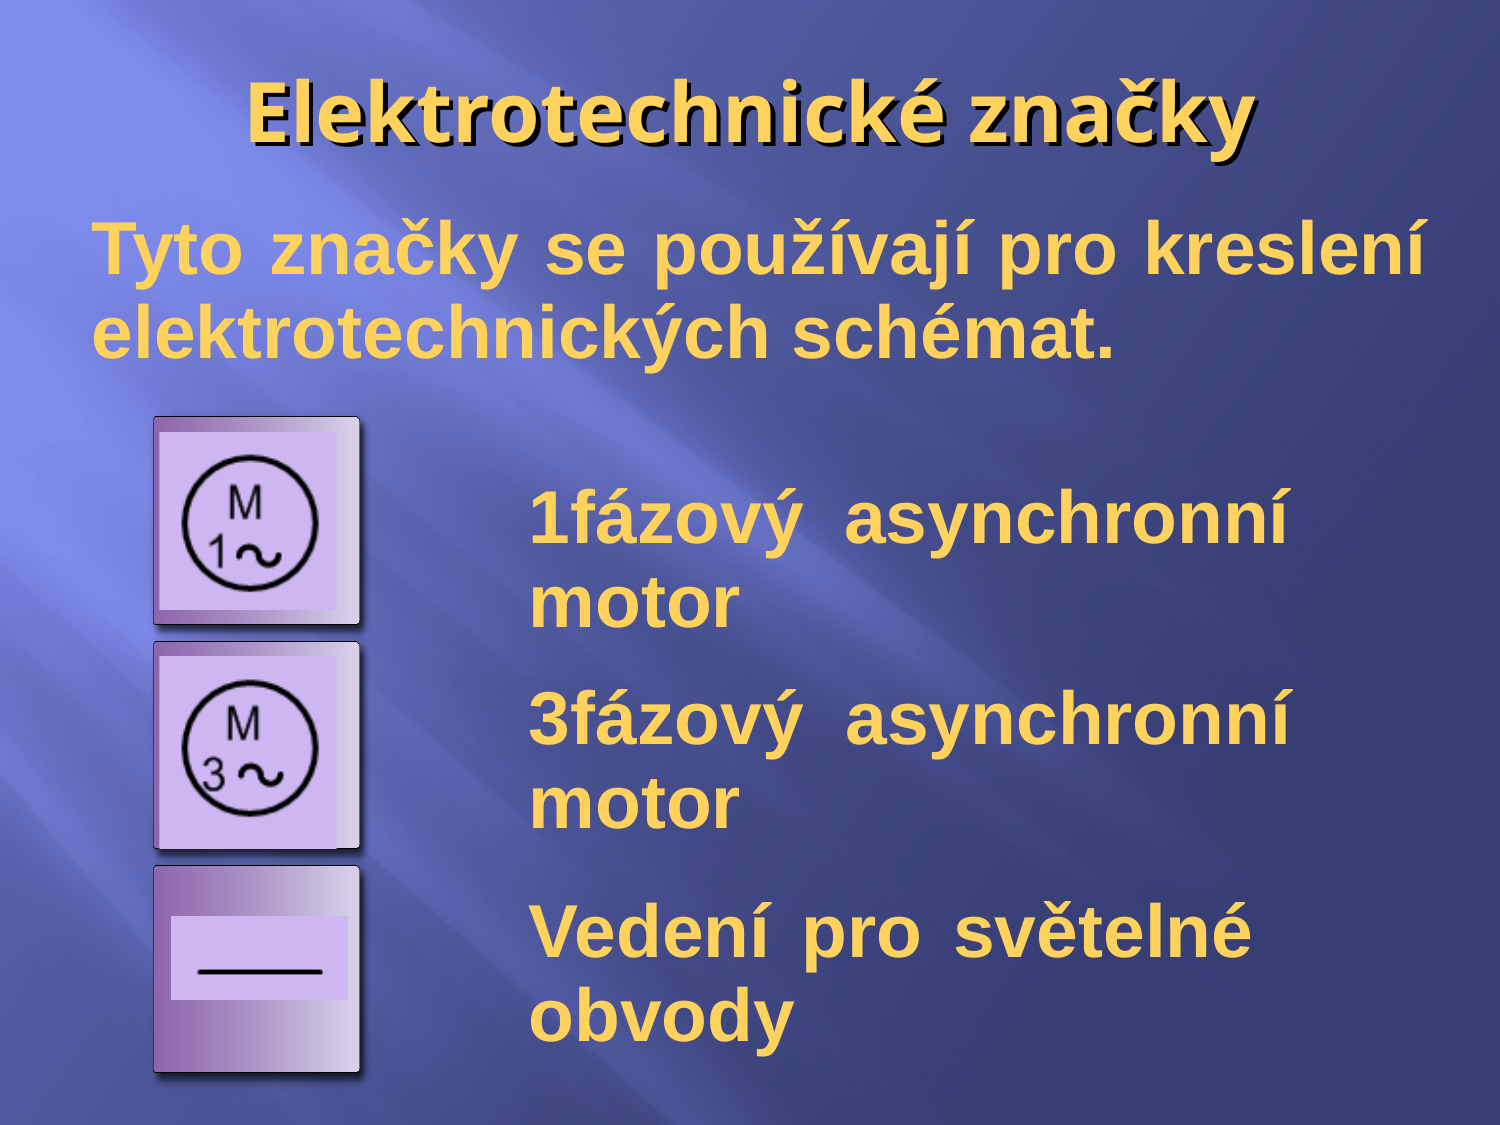

# Elektrotechnické značky
Tyto značky se používají pro kreslení elektrotechnických schémat.
1fázový asynchronní motor
3fázový asynchronní motor
Vedení pro světelné obvody